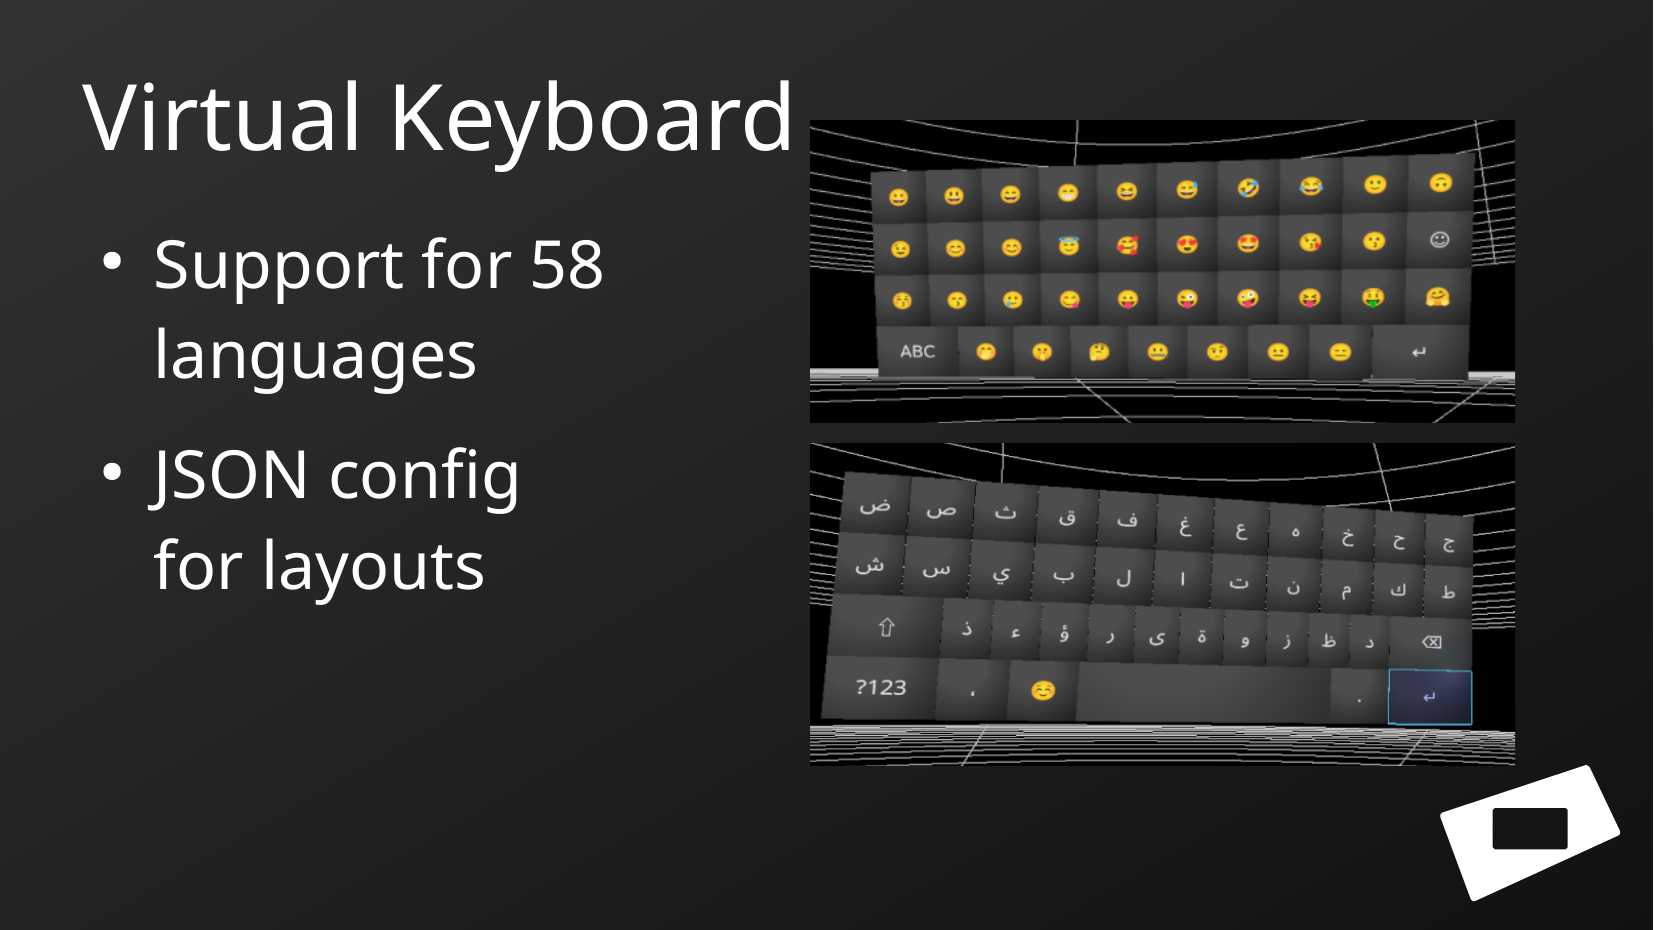

# Virtual Keyboard
Support for 58
languages
JSON config
for layouts